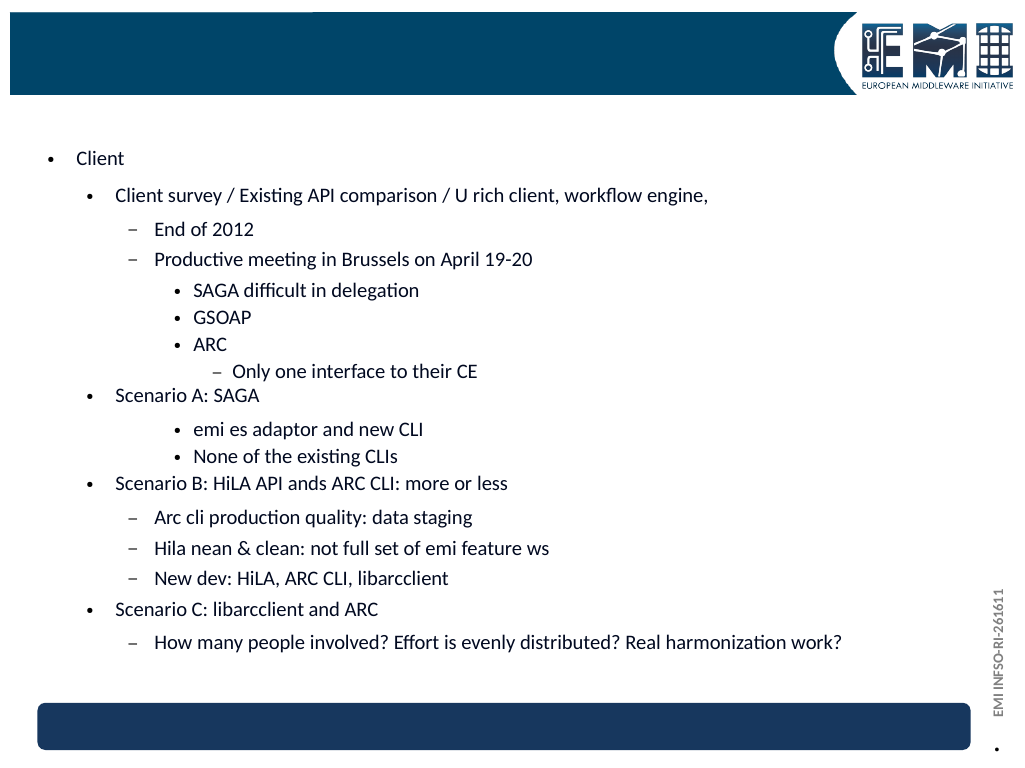

#
Client
Client survey / Existing API comparison / U rich client, workflow engine,
End of 2012
Productive meeting in Brussels on April 19-20
SAGA difficult in delegation
GSOAP
ARC
Only one interface to their CE
Scenario A: SAGA
emi es adaptor and new CLI
None of the existing CLIs
Scenario B: HiLA API ands ARC CLI: more or less
Arc cli production quality: data staging
Hila nean & clean: not full set of emi feature ws
New dev: HiLA, ARC CLI, libarcclient
Scenario C: libarcclient and ARC
How many people involved? Effort is evenly distributed? Real harmonization work?